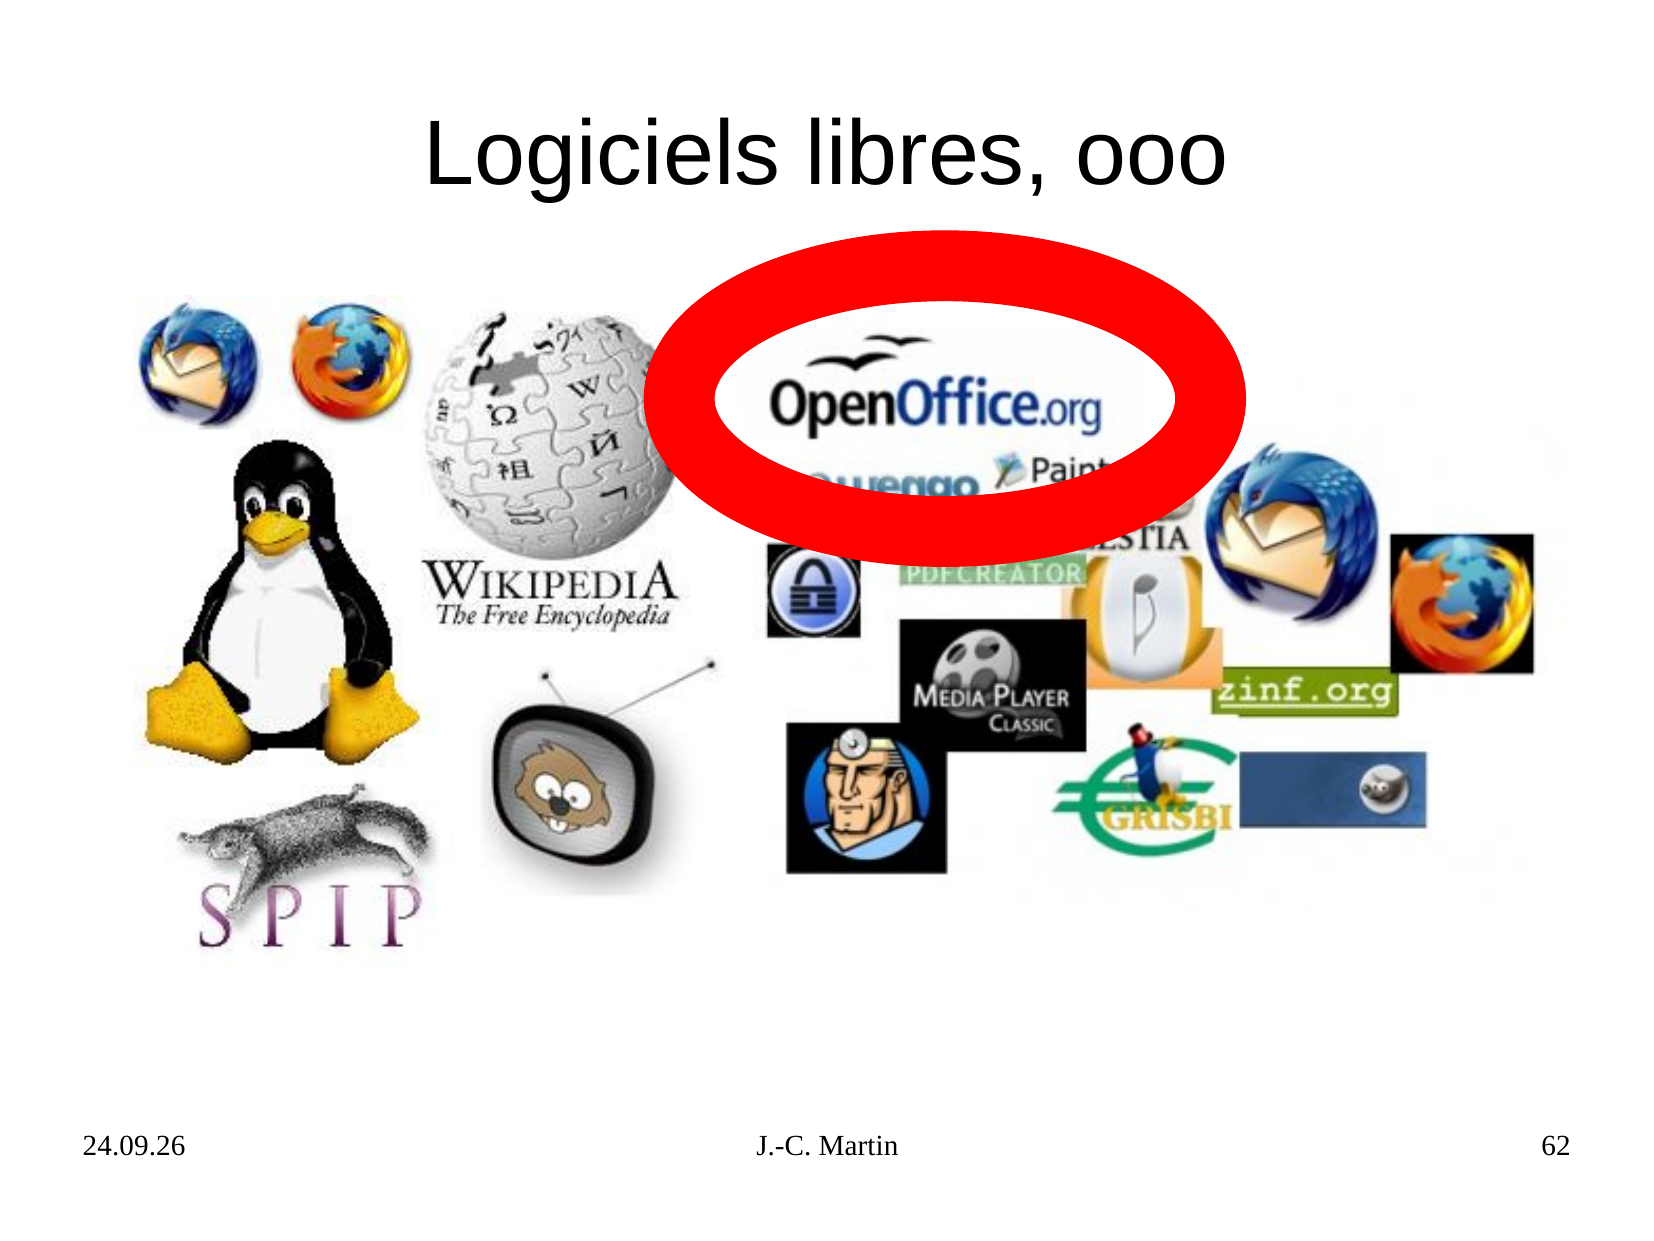

# Logiciels libres, ooo
J.-C. Martin
62